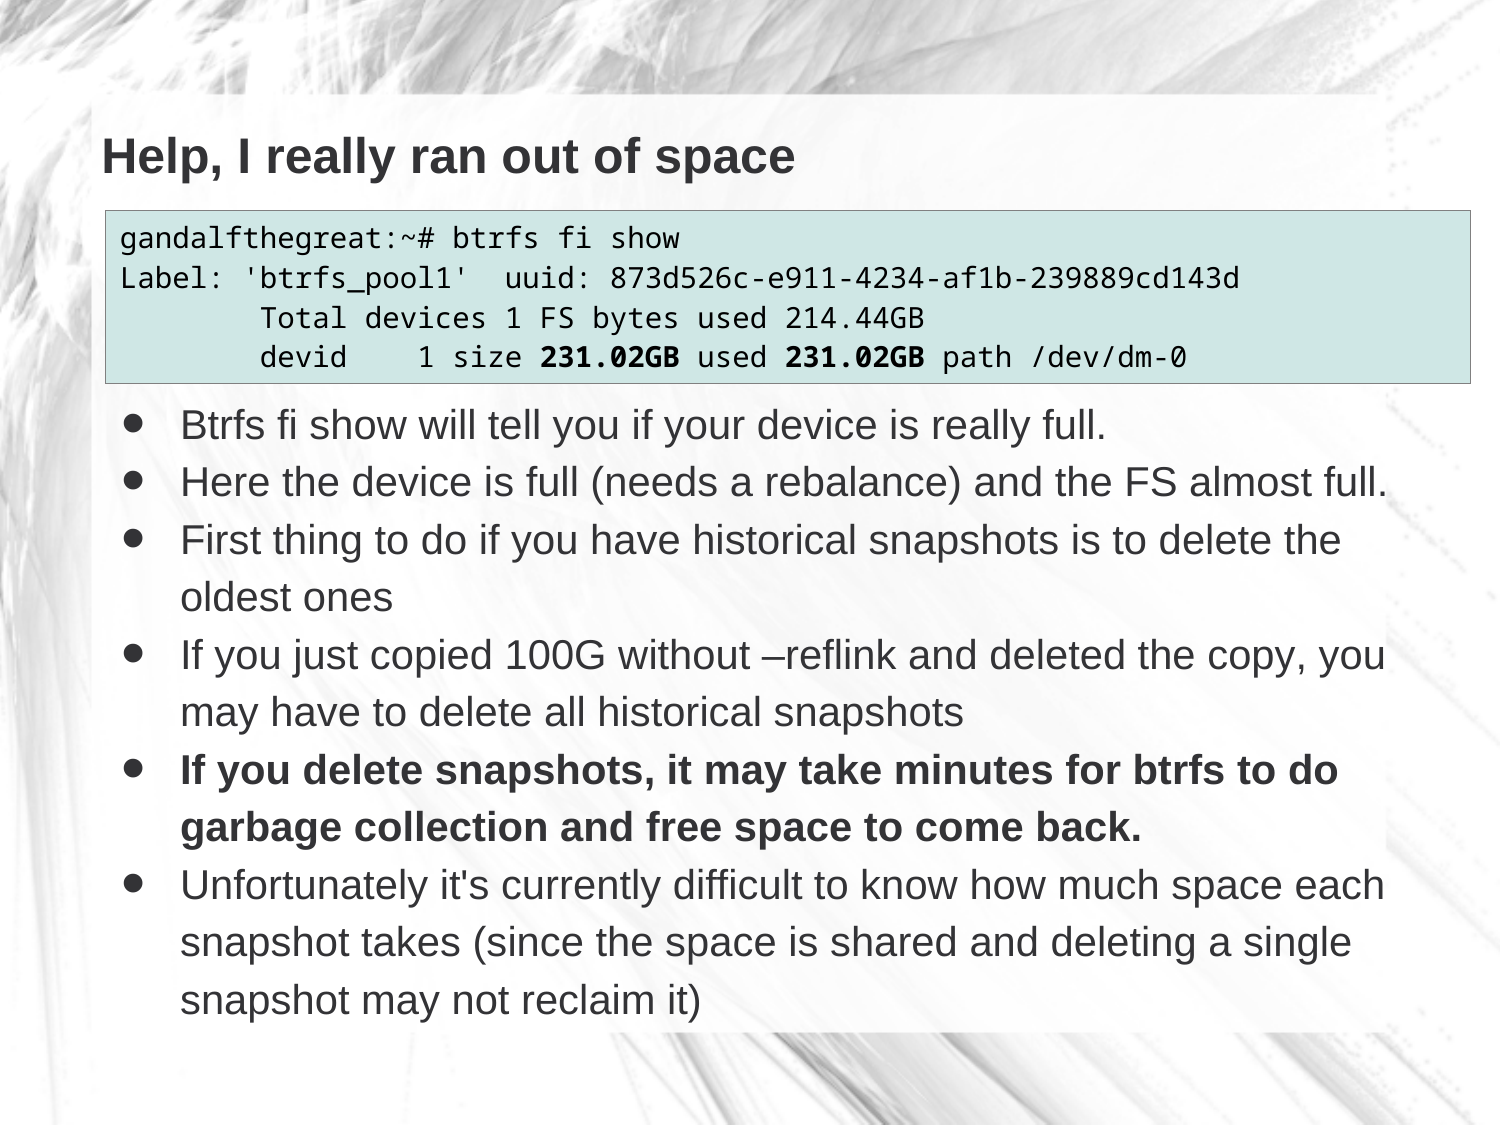

# Help, I really ran out of space
gandalfthegreat:~# btrfs fi show
Label: 'btrfs_pool1' uuid: 873d526c-e911-4234-af1b-239889cd143d
 Total devices 1 FS bytes used 214.44GB
 devid 1 size 231.02GB used 231.02GB path /dev/dm-0
Btrfs fi show will tell you if your device is really full.
Here the device is full (needs a rebalance) and the FS almost full.
First thing to do if you have historical snapshots is to delete the oldest ones
If you just copied 100G without –reflink and deleted the copy, you may have to delete all historical snapshots
If you delete snapshots, it may take minutes for btrfs to do garbage collection and free space to come back.
Unfortunately it's currently difficult to know how much space each snapshot takes (since the space is shared and deleting a single snapshot may not reclaim it)